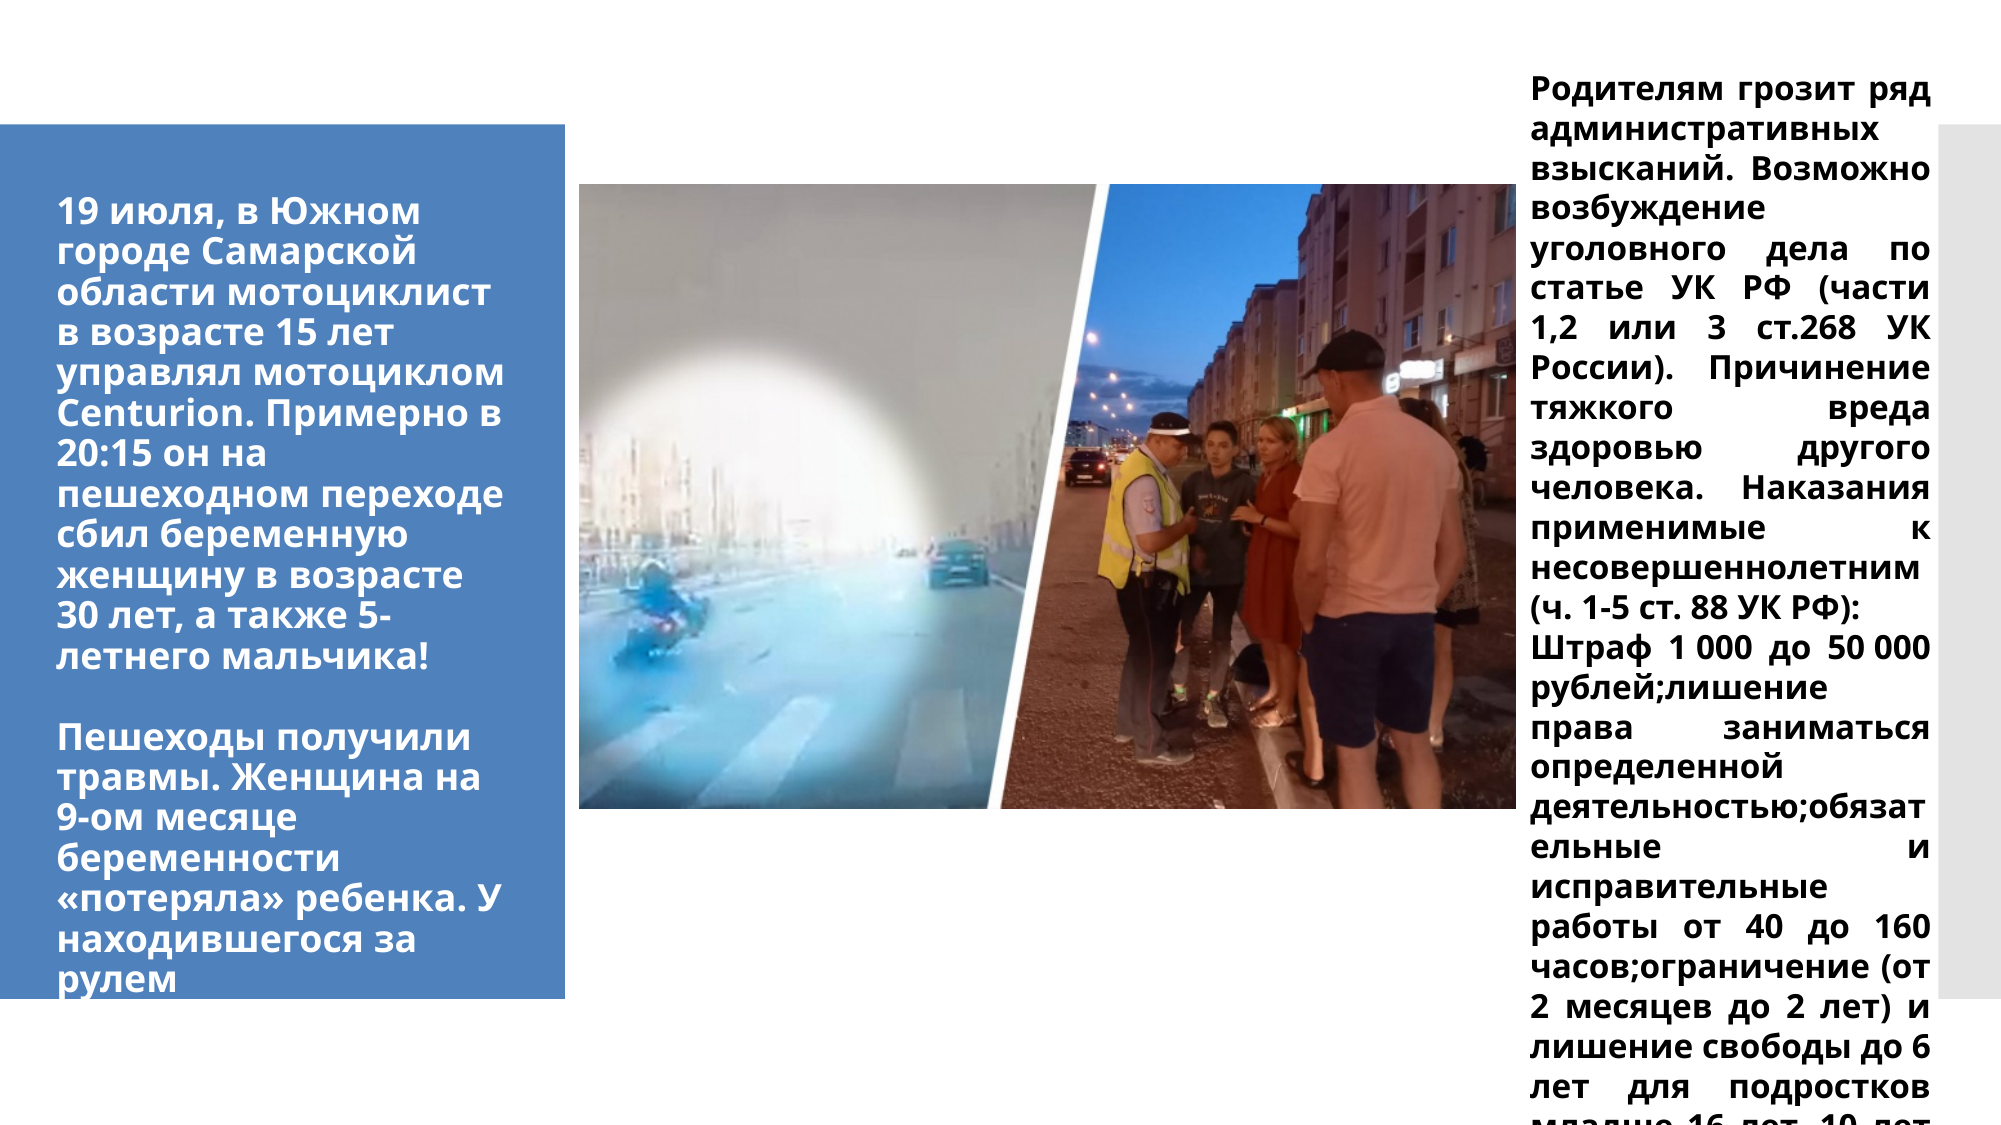

Родителям грозит ряд административных взысканий. Возможно возбуждение уголовного дела по статье УК РФ (части 1,2 или 3 ст.268 УК России). Причинение тяжкого вреда здоровью другого человека. Наказания применимые к несовершеннолетним (ч. 1-5 ст. 88 УК РФ):
Штраф 1 000 до 50 000 рублей;лишение права заниматься определенной деятельностью;обязательные и исправительные работы от 40 до 160 часов;ограничение (от 2 месяцев до 2 лет) и лишение свободы до 6 лет для подростков младше 16 лет, 10 лет — для несовершеннолетних в возрасте от 16 до 18 лет.
# 19 июля, в Южном городе Самарской области мотоциклист в возрасте 15 лет управлял мотоциклом Centurion. Примерно в 20:15 он на пешеходном переходе сбил беременную женщину в возрасте 30 лет, а также 5-летнего мальчика! Пешеходы получили травмы. Женщина на 9-ом месяце беременности «потеряла» ребенка. У находившегося за рулем несовершеннолетнего мотоциклиста без регистрационных знаков не было прав!